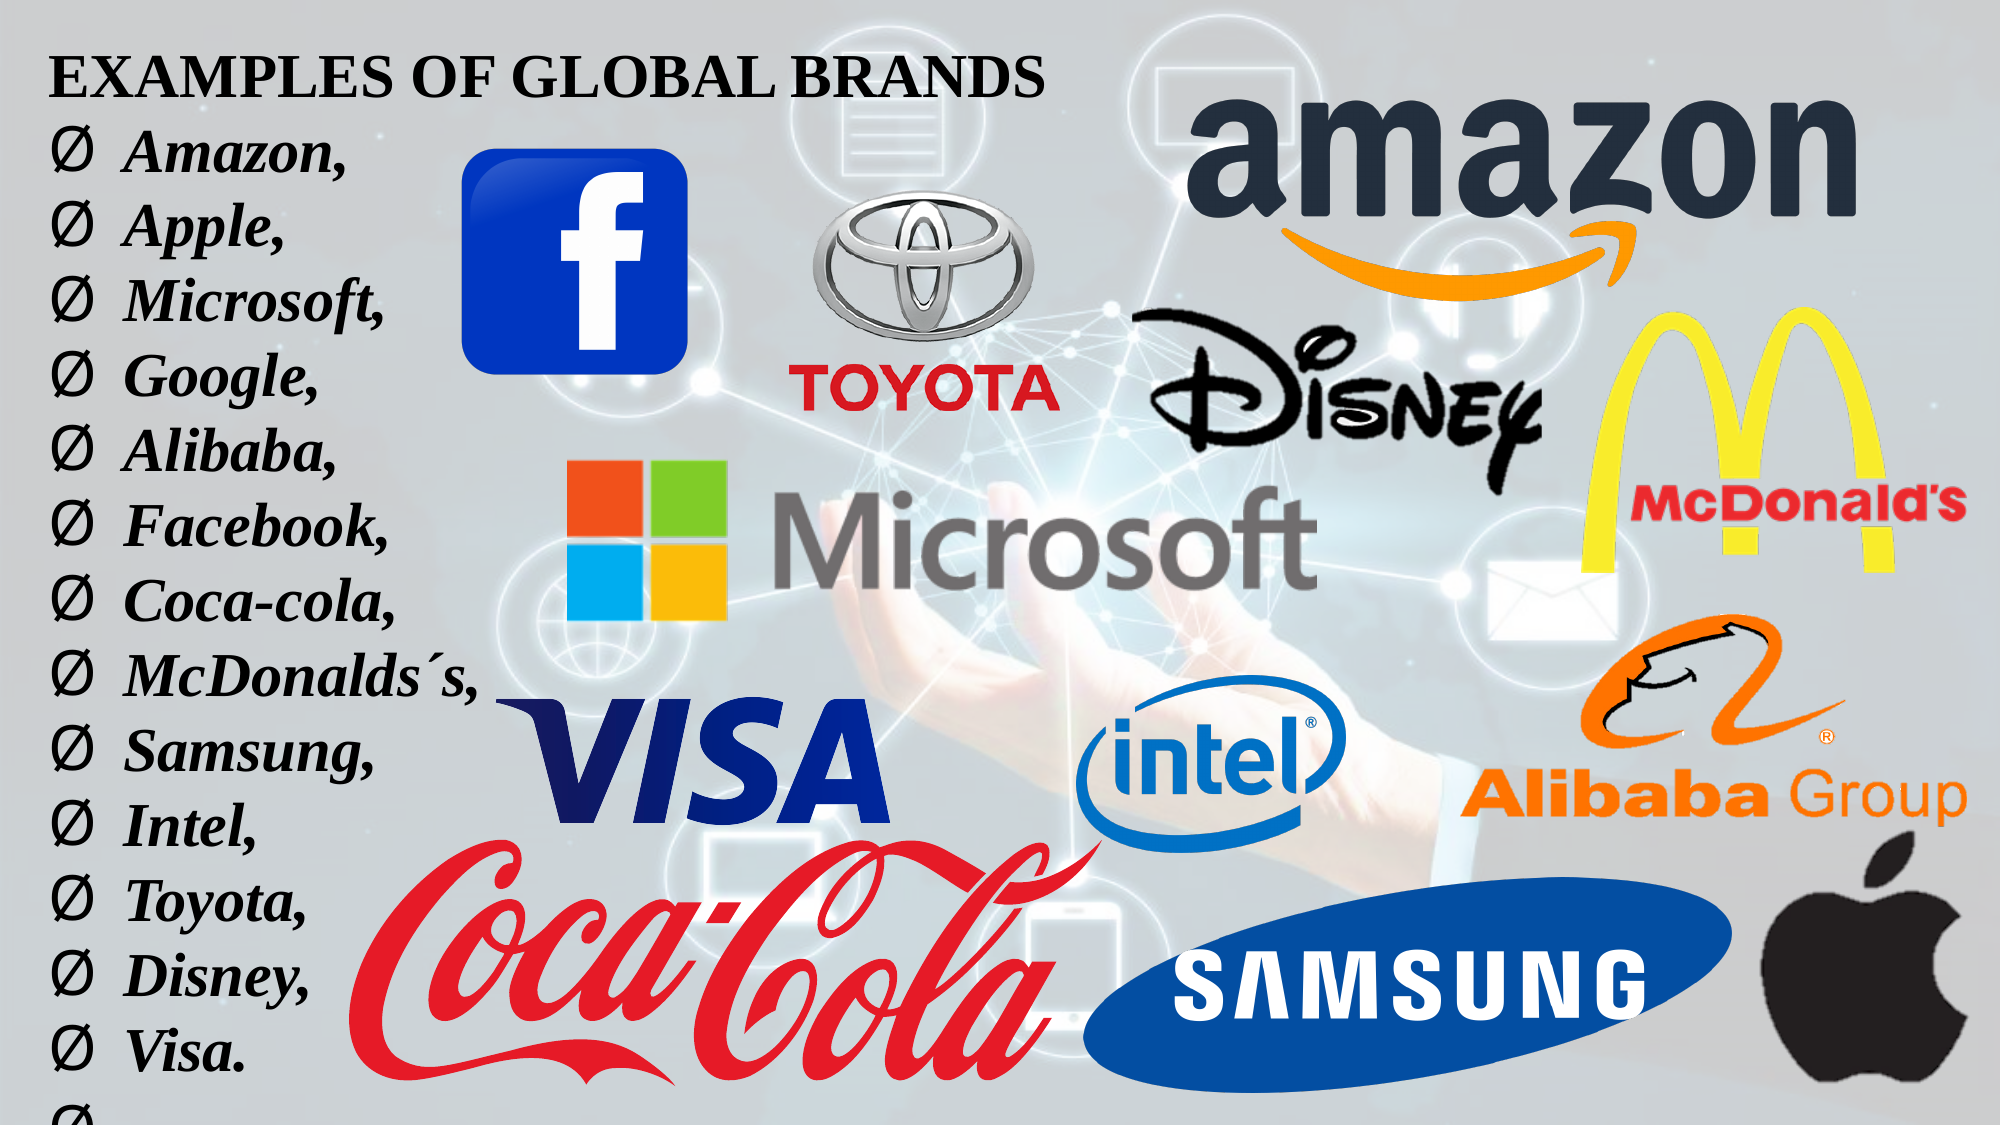

EXAMPLES OF GLOBAL BRANDS
Amazon,
Apple,
Microsoft,
Google,
Alibaba,
Facebook,
Coca-cola,
McDonalds´s,
Samsung,
Intel,
Toyota,
Disney,
Visa.